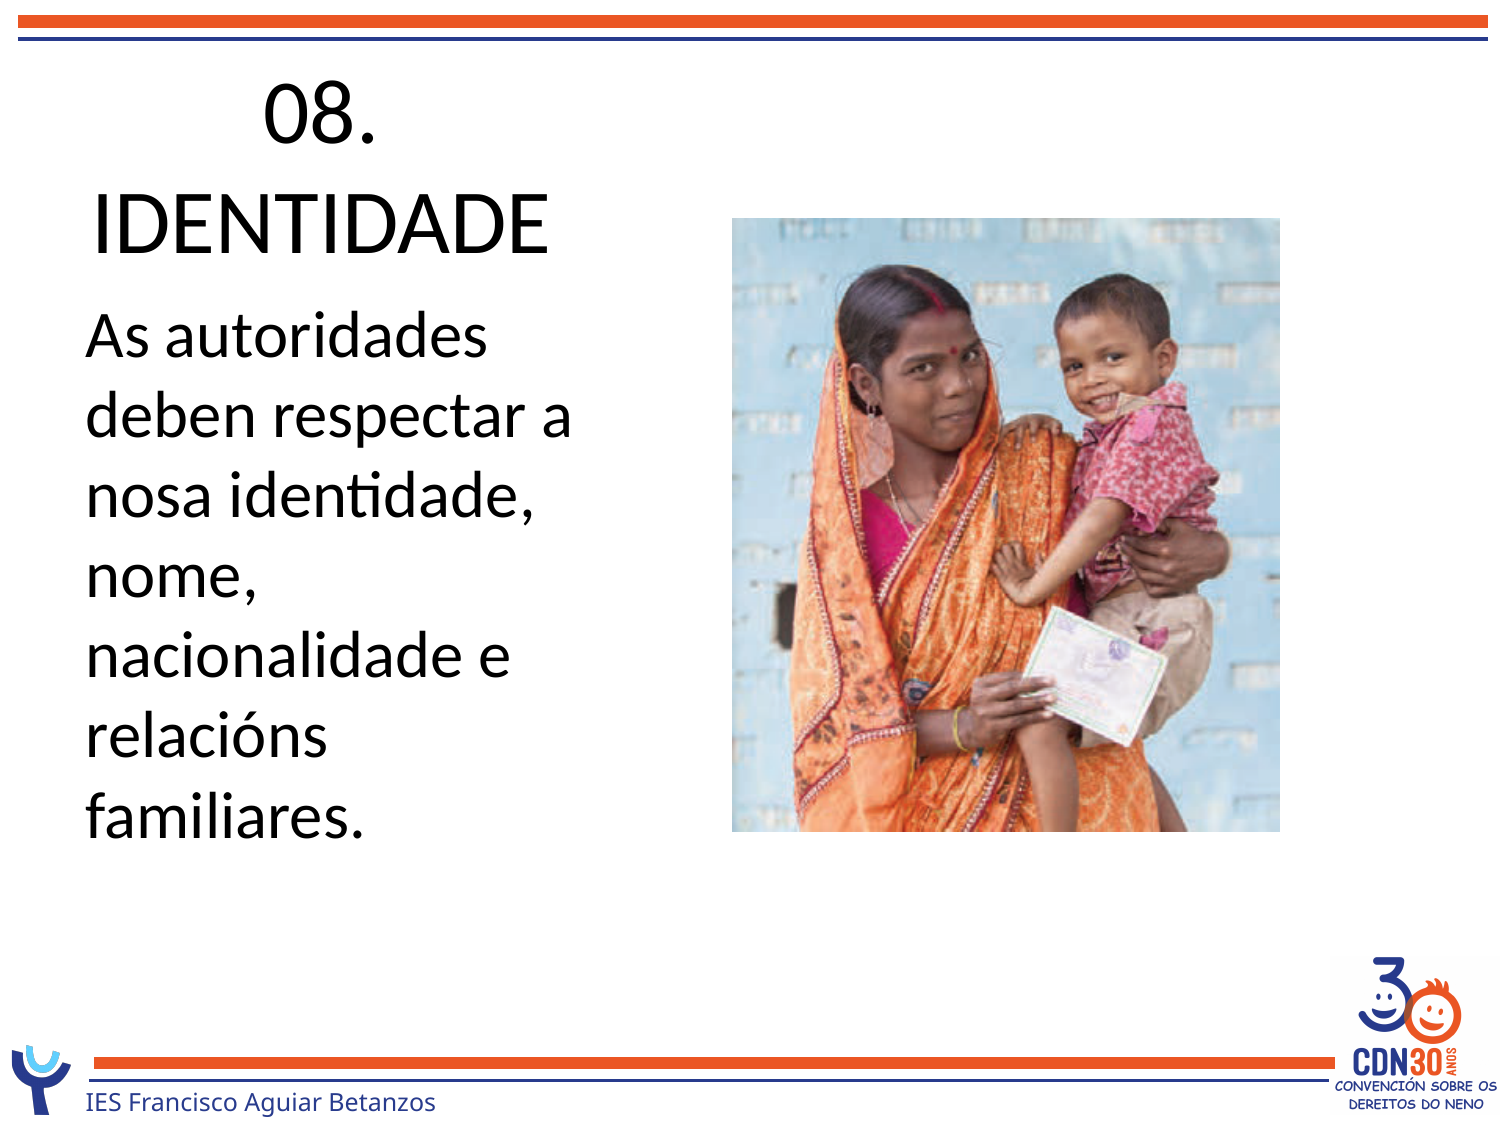

# 08. IDENTIDADE
As autoridades deben respectar a nosa identidade, nome, nacionalidade e relacións familiares.